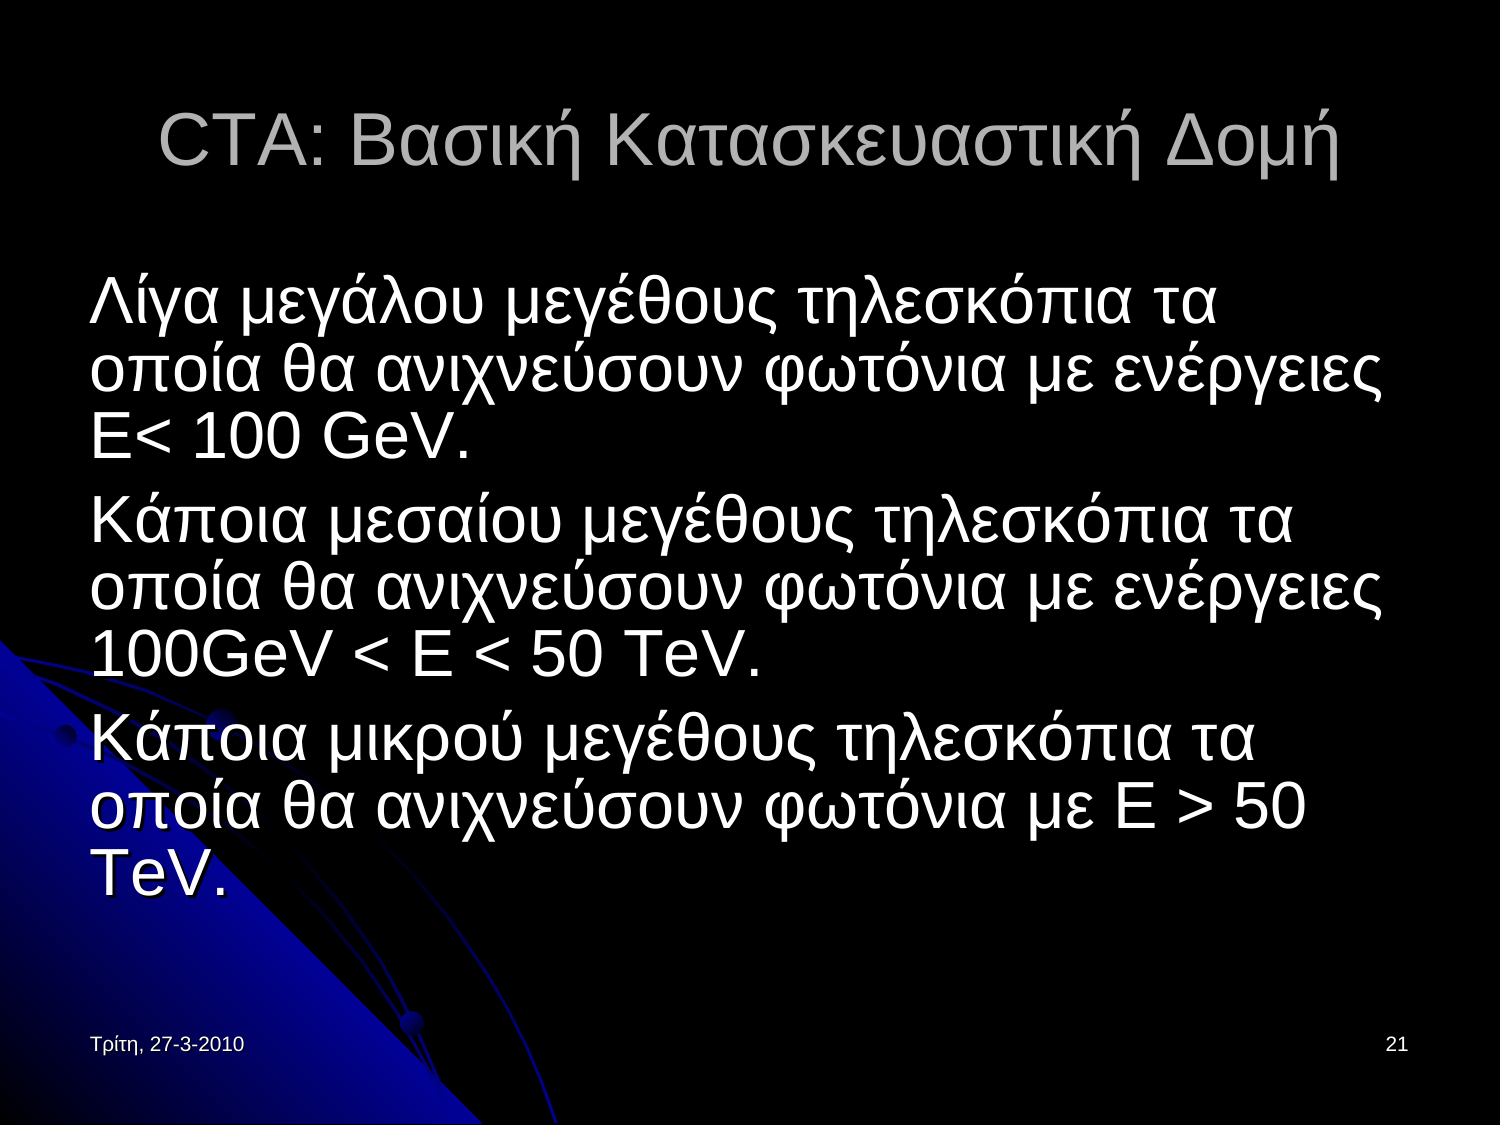

# CTA: Βασική Κατασκευαστική Δομή
Λίγα μεγάλου μεγέθους τηλεσκόπια τα οποία θα ανιχνεύσουν φωτόνια με ενέργειες Ε< 100 GeV.
Κάποια μεσαίου μεγέθους τηλεσκόπια τα οποία θα ανιχνεύσουν φωτόνια με ενέργειες 100GeV < Ε < 50 TeV.
Κάποια μικρού μεγέθους τηλεσκόπια τα οποία θα ανιχνεύσουν φωτόνια με Ε > 50 TeV.
Τρίτη, 27-3-2010
21